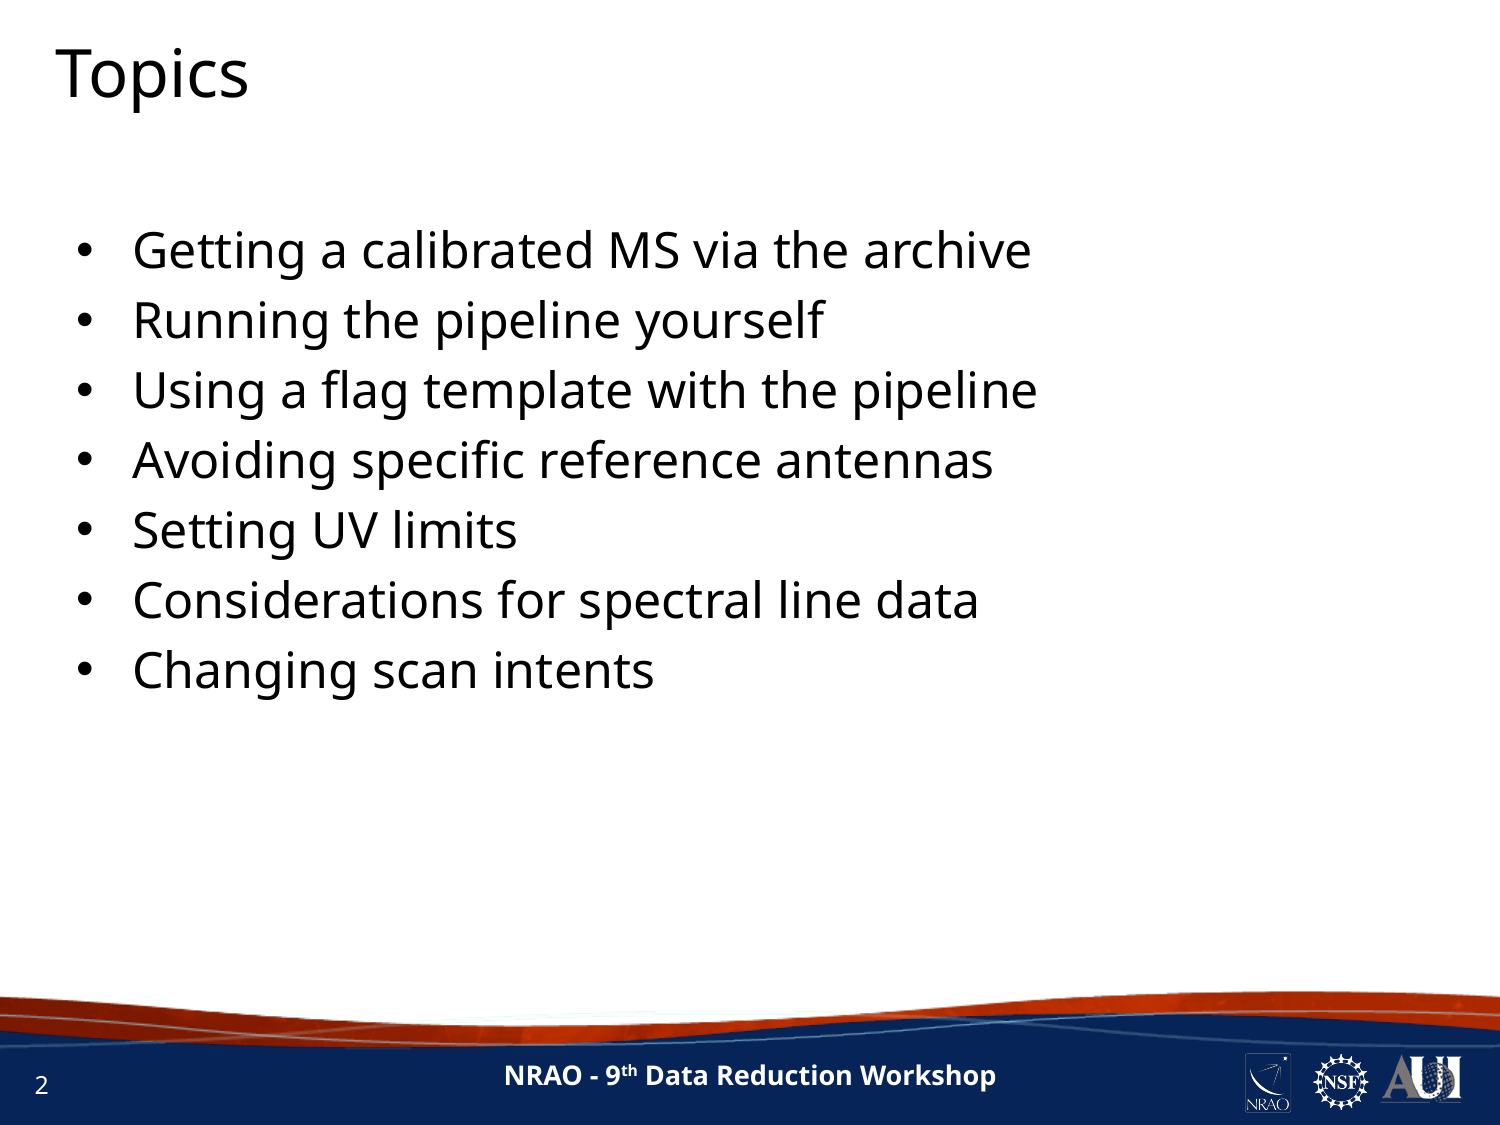

# Topics
Getting a calibrated MS via the archive
Running the pipeline yourself
Using a flag template with the pipeline
Avoiding specific reference antennas
Setting UV limits
Considerations for spectral line data
Changing scan intents